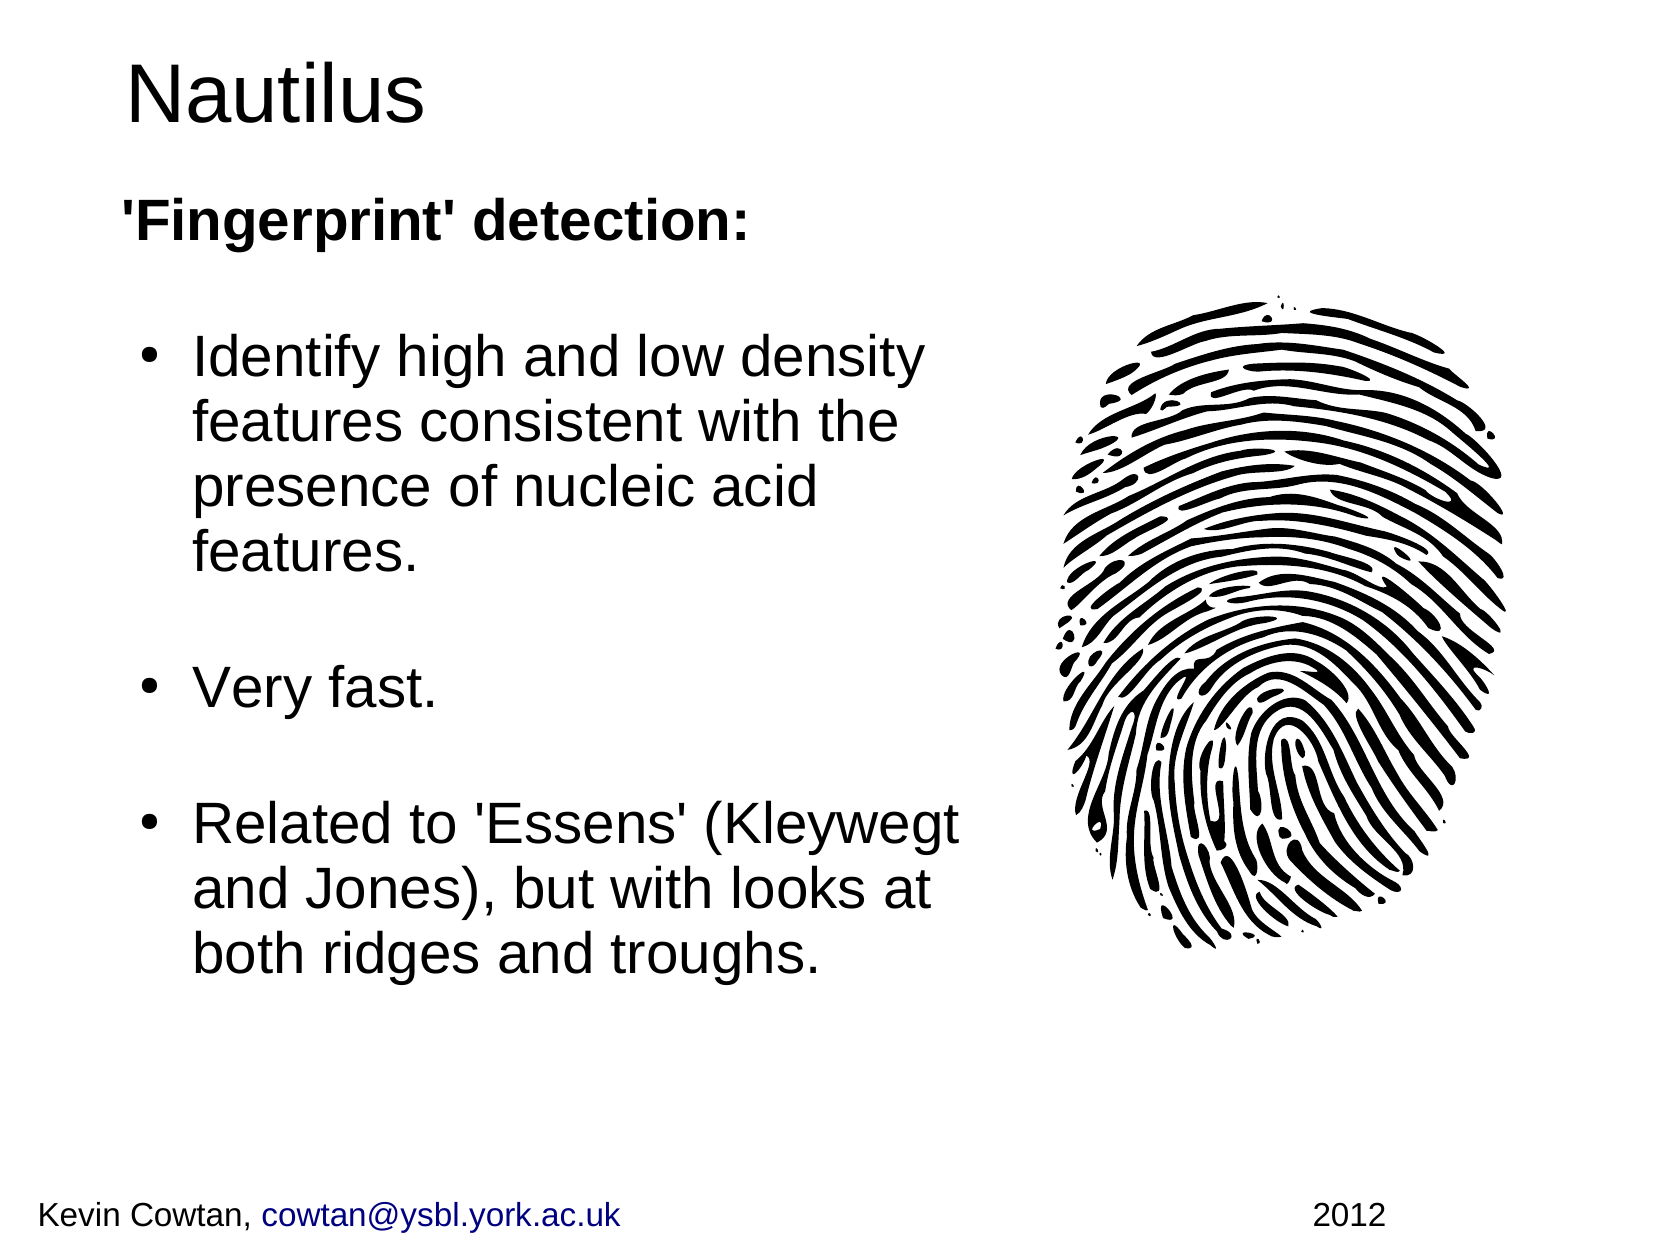

# Nautilus
'Fingerprint' detection:
Identify high and low density features consistent with the presence of nucleic acid features.
Very fast.
Related to 'Essens' (Kleywegt and Jones), but with looks at both ridges and troughs.